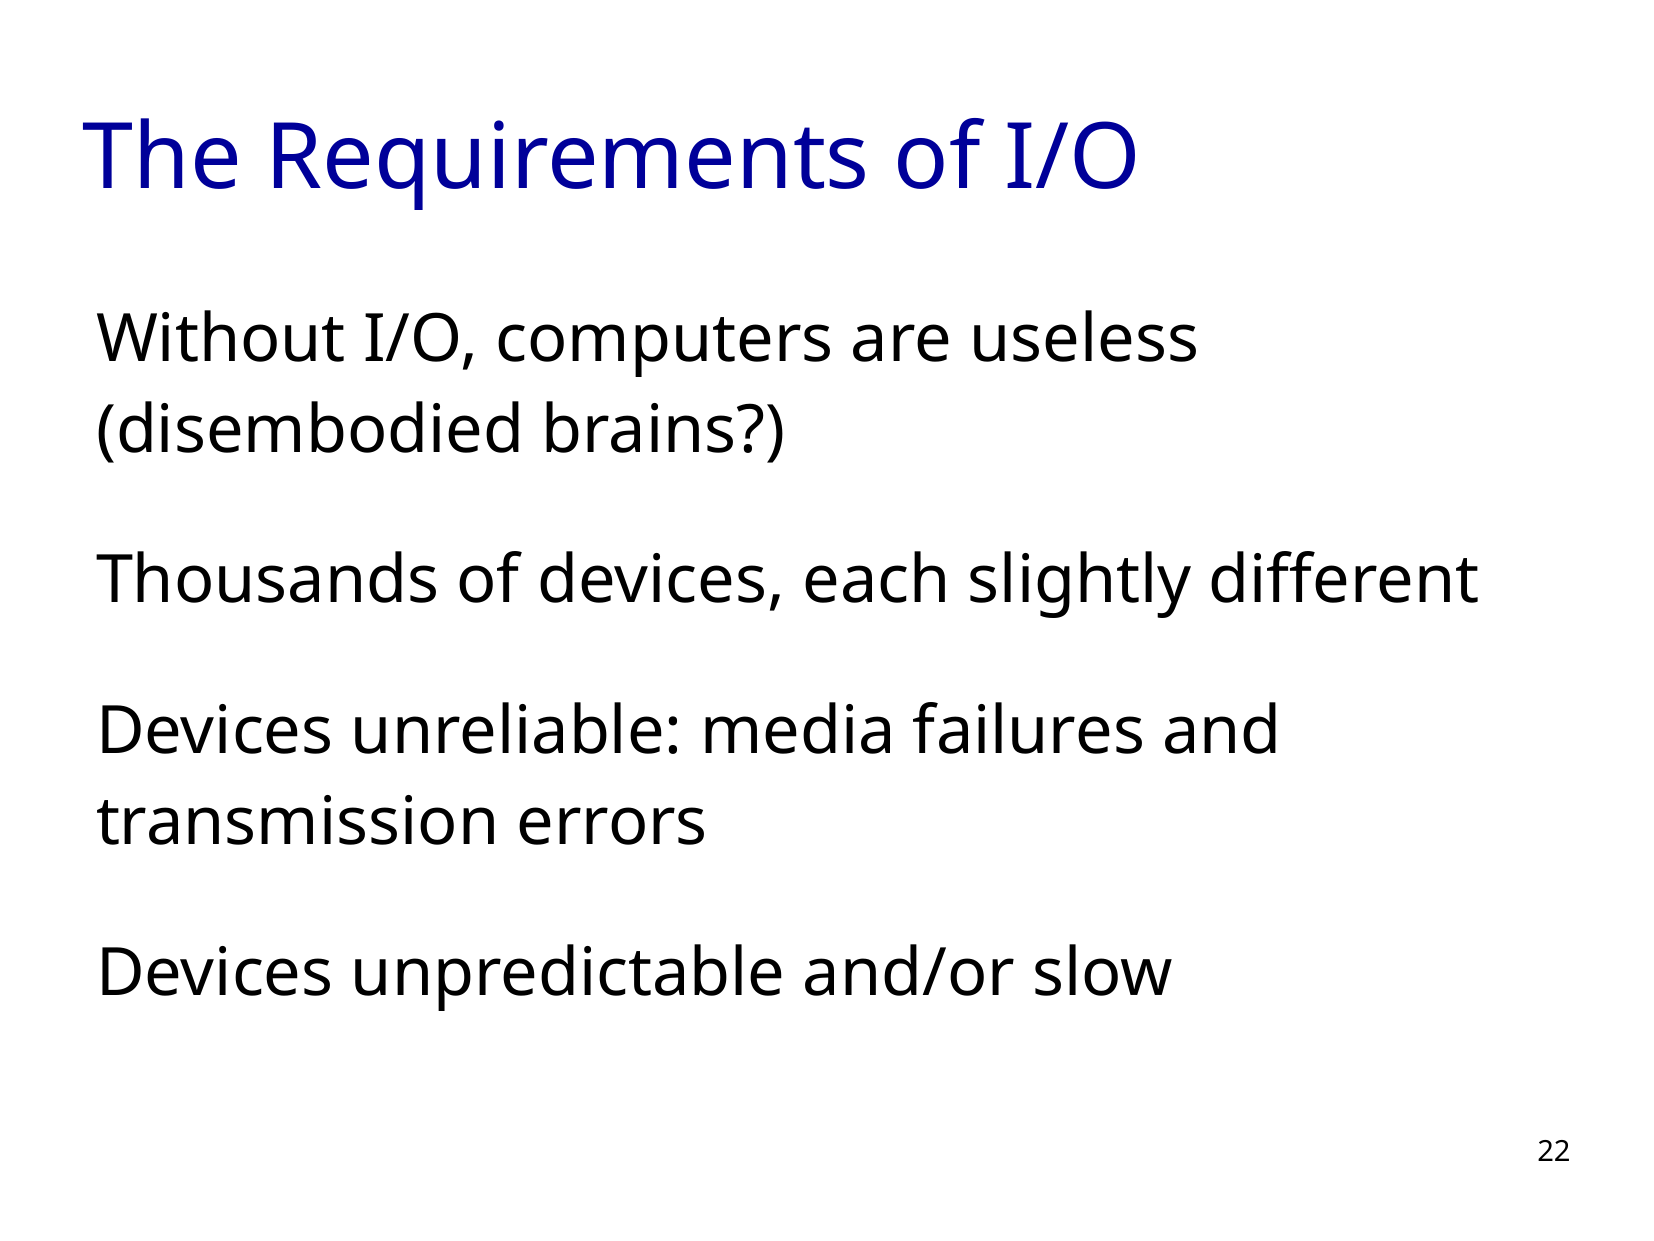

# The Requirements of I/O
Without I/O, computers are useless (disembodied brains?)
Thousands of devices, each slightly different
Devices unreliable: media failures and transmission errors
Devices unpredictable and/or slow
22